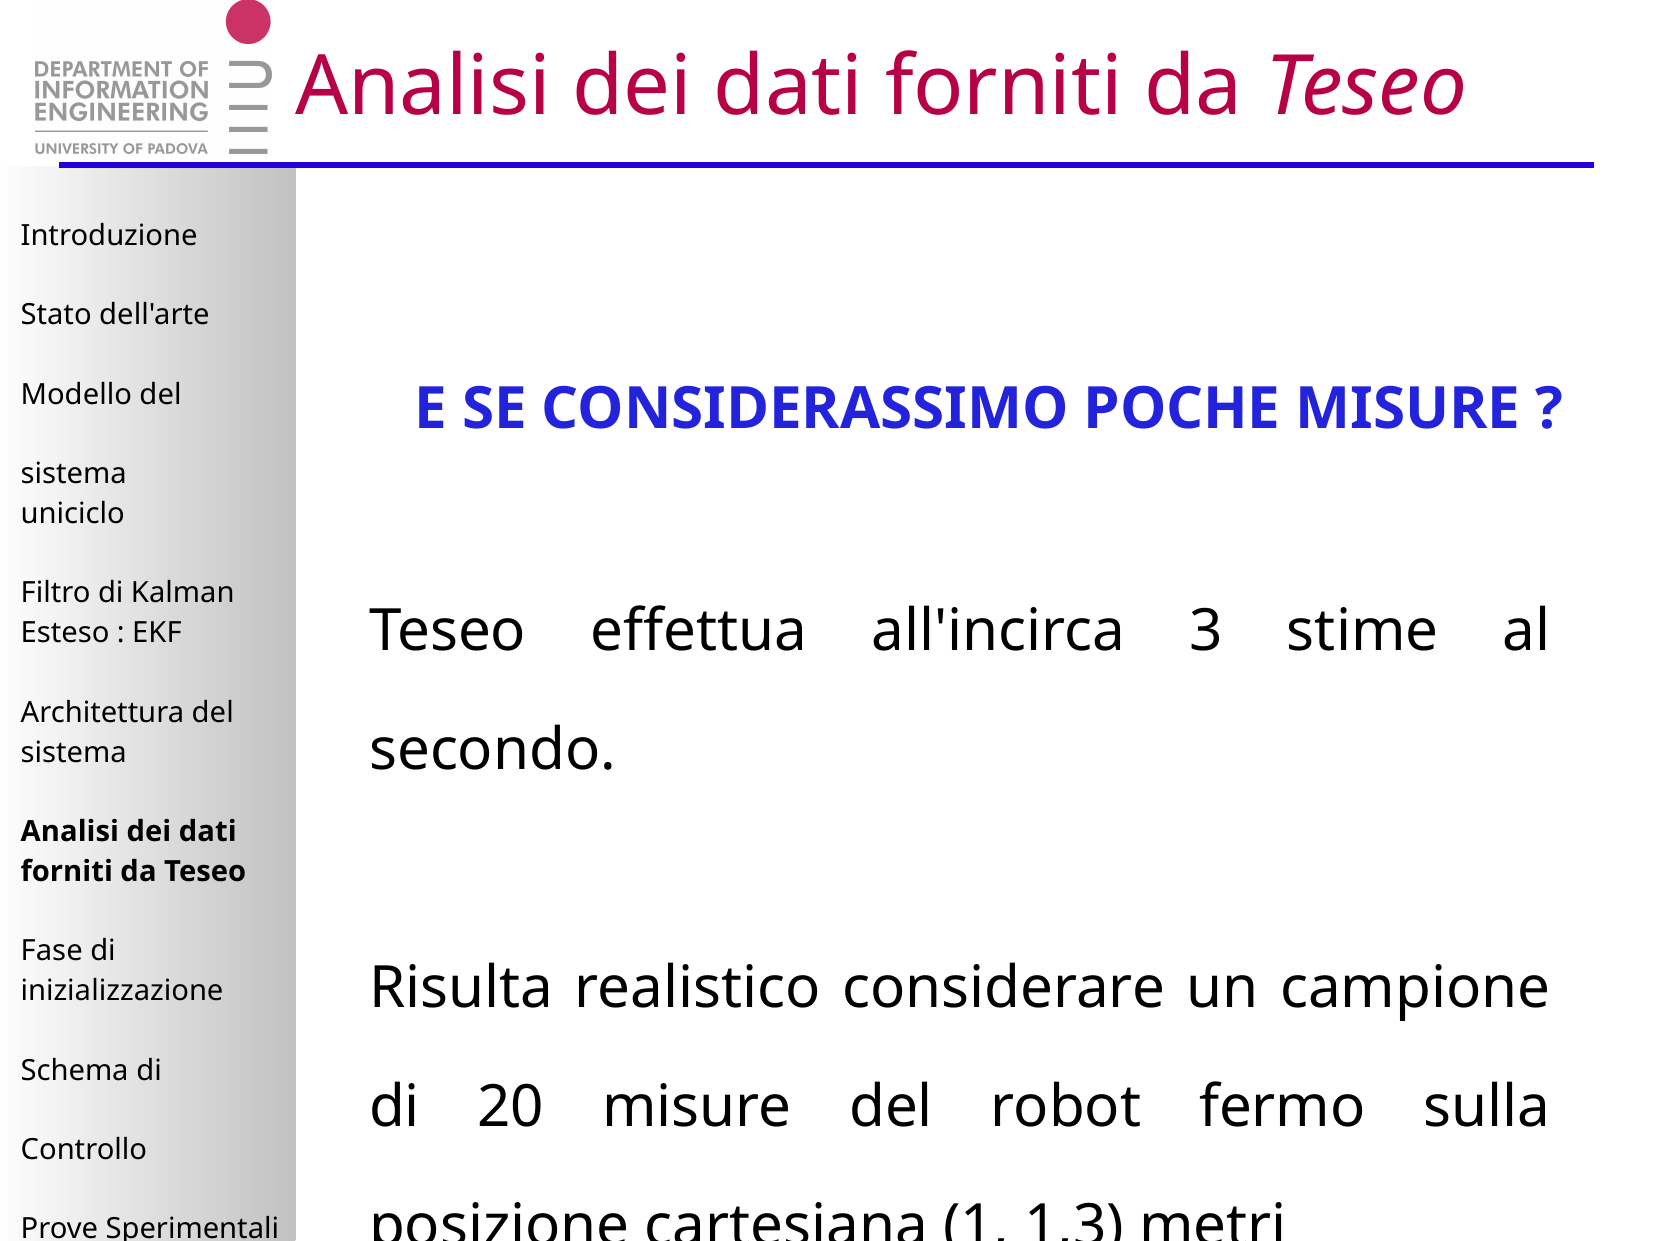

# Analisi dei dati forniti da Teseo
Introduzione
Stato dell'arte
Modello del sistema
uniciclo
Filtro di Kalman
Esteso : EKF
Architettura del
sistema
Analisi dei dati
forniti da Teseo
Fase di
inizializzazione
Schema di Controllo
Prove Sperimentali
Conclusioni
Sviluppi futuri
E SE CONSIDERASSIMO POCHE MISURE ?
Teseo effettua all'incirca 3 stime al secondo.
Risulta realistico considerare un campione di 20 misure del robot fermo sulla posizione cartesiana (1, 1,3) metri